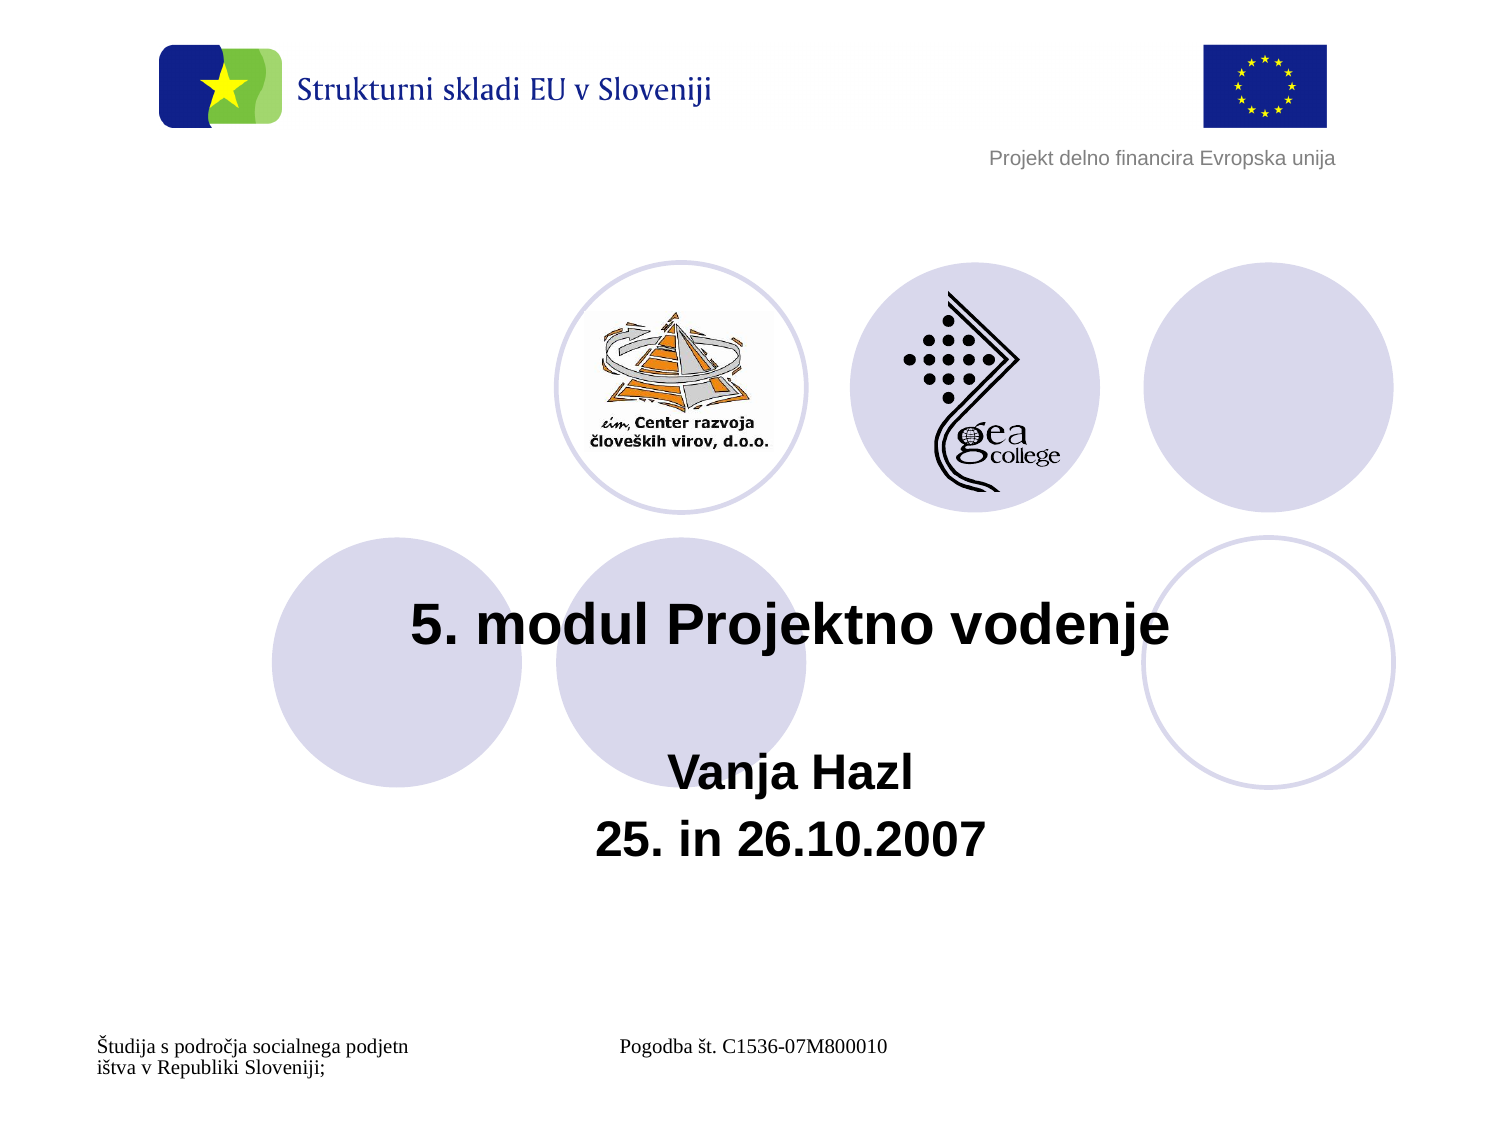

Projekt delno financira Evropska unija
# 5. modul Projektno vodenje
Vanja Hazl
25. in 26.10.2007
Študija s področja socialnega podjetništva v Republiki Sloveniji;
Pogodba št. C1536-07M800010